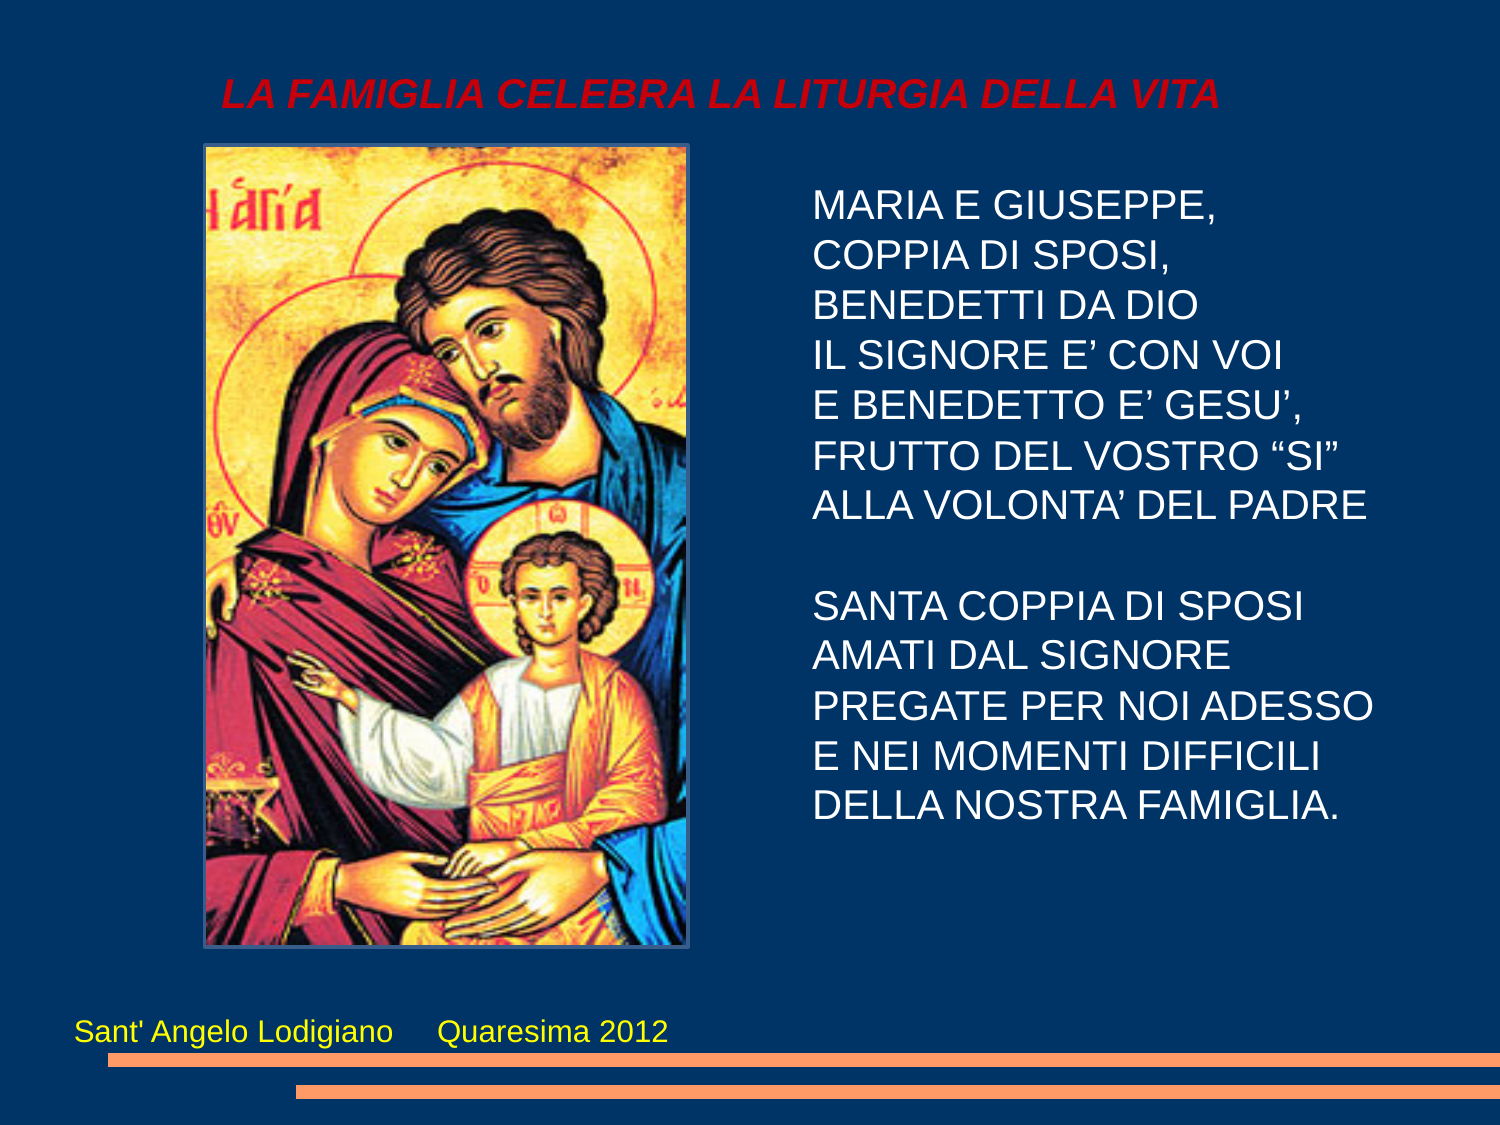

LA FAMIGLIA CELEBRA LA LITURGIA DELLA VITA
MARIA E GIUSEPPE,
COPPIA DI SPOSI,
BENEDETTI DA DIO
IL SIGNORE E’ CON VOI
E BENEDETTO E’ GESU’,
FRUTTO DEL VOSTRO “SI”
ALLA VOLONTA’ DEL PADRE
SANTA COPPIA DI SPOSI
AMATI DAL SIGNORE
PREGATE PER NOI ADESSO
E NEI MOMENTI DIFFICILI
DELLA NOSTRA FAMIGLIA.
Sant' Angelo Lodigiano Quaresima 2012